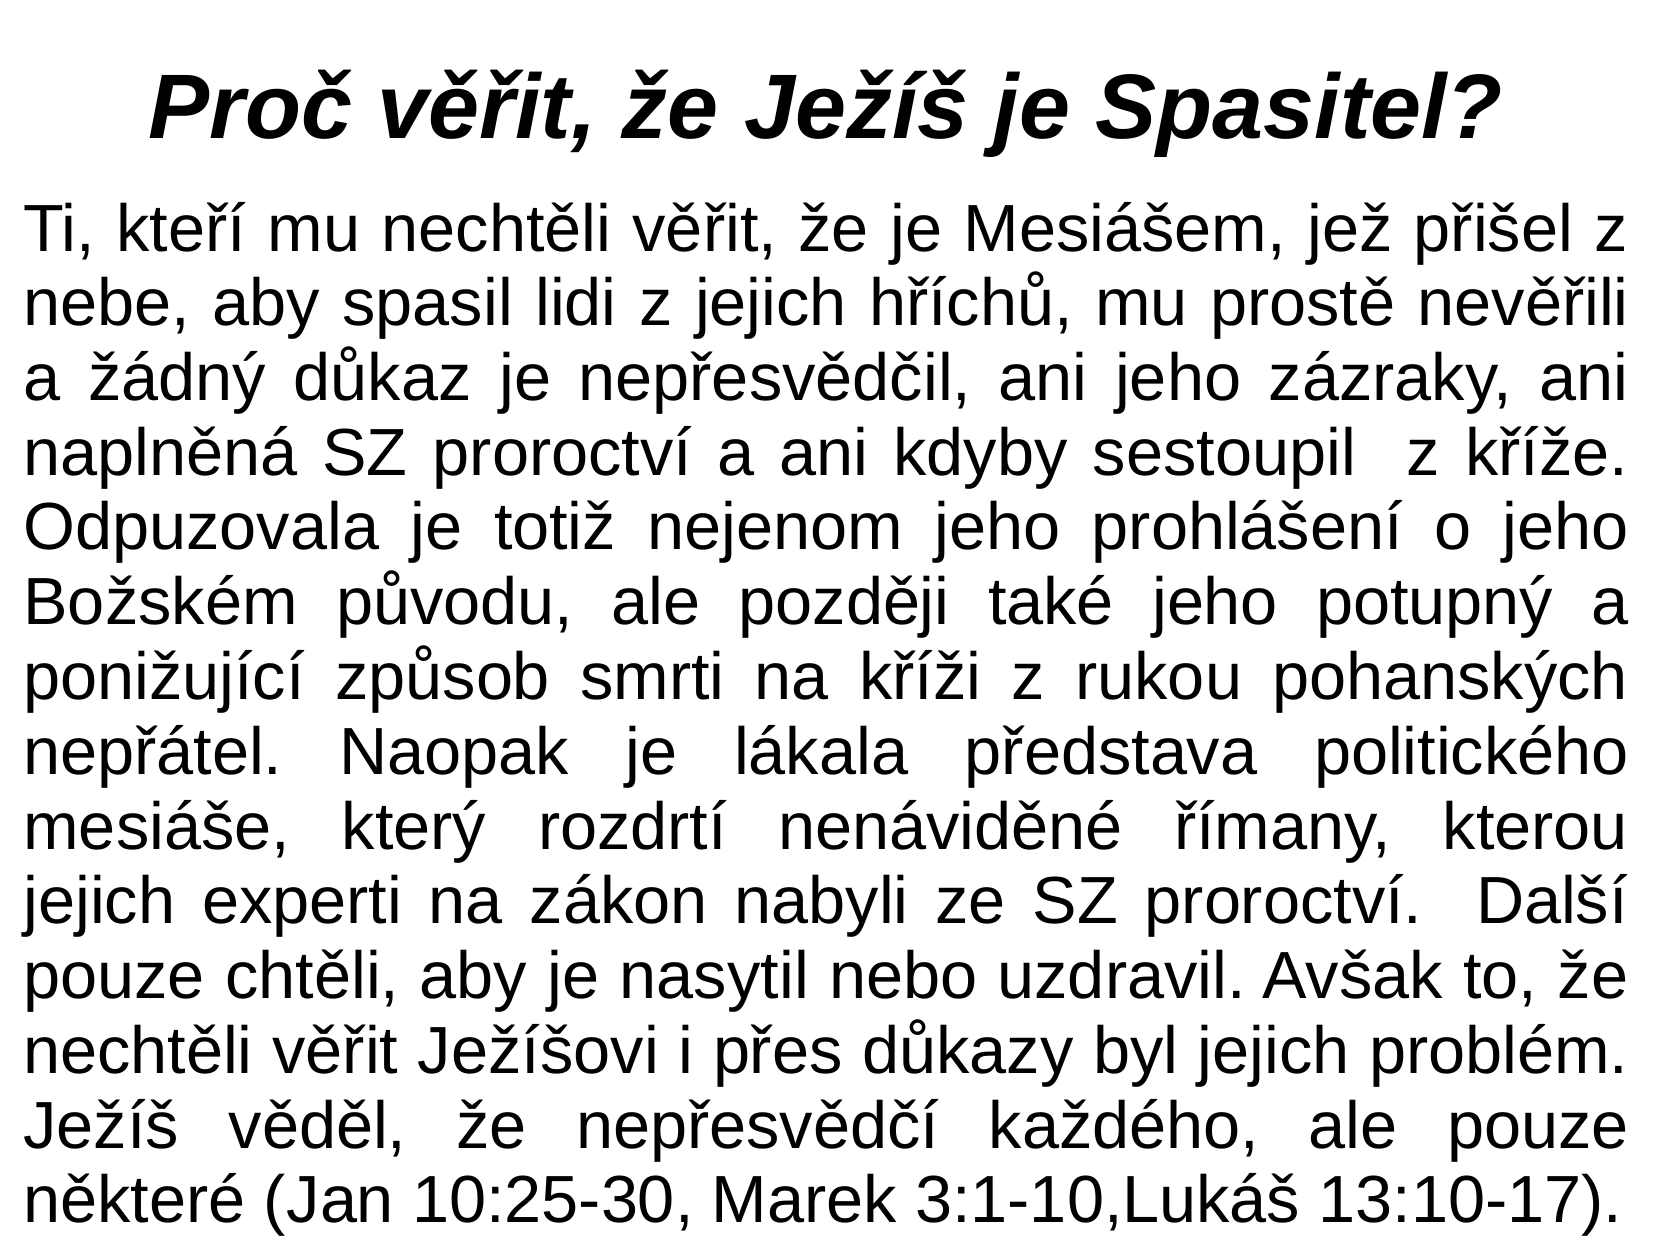

Ti, kteří mu nechtěli věřit, že je Mesiášem, jež přišel z nebe, aby spasil lidi z jejich hříchů, mu prostě nevěřili a žádný důkaz je nepřesvědčil, ani jeho zázraky, ani naplněná SZ proroctví a ani kdyby sestoupil z kříže. Odpuzovala je totiž nejenom jeho prohlášení o jeho Božském původu, ale později také jeho potupný a ponižující způsob smrti na kříži z rukou pohanských nepřátel. Naopak je lákala představa politického mesiáše, který rozdrtí nenáviděné římany, kterou jejich experti na zákon nabyli ze SZ proroctví. Další pouze chtěli, aby je nasytil nebo uzdravil. Avšak to, že nechtěli věřit Ježíšovi i přes důkazy byl jejich problém. Ježíš věděl, že nepřesvědčí každého, ale pouze některé (Jan 10:25-30, Marek 3:1-10,Lukáš 13:10-17).
# Proč věřit, že Ježíš je Spasitel?